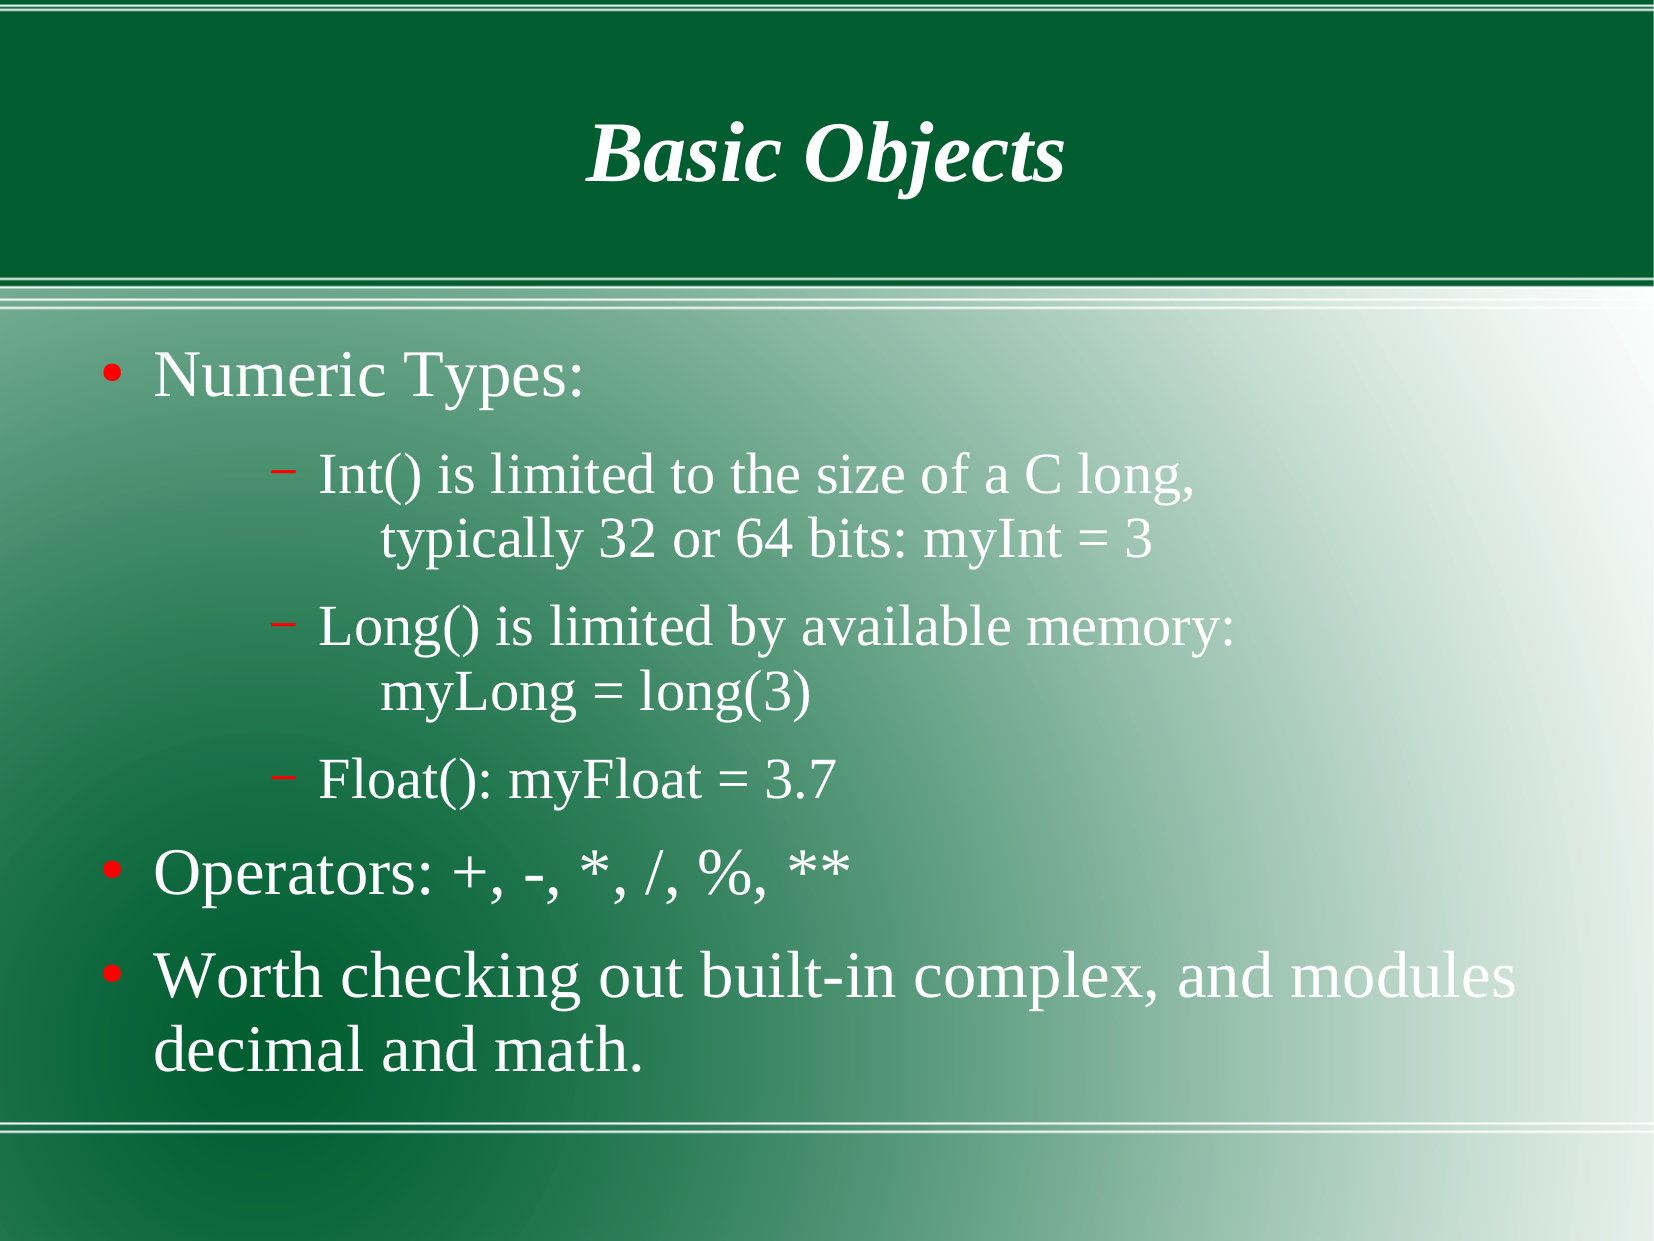

# Basic Objects
Numeric Types:
Int() is limited to the size of a C long,
 typically 32 or 64 bits: myInt = 3
Long() is limited by available memory:
 myLong = long(3)
Float(): myFloat = 3.7
Operators: +, -, *, /, %, **
Worth checking out built-in complex, and modules decimal and math.